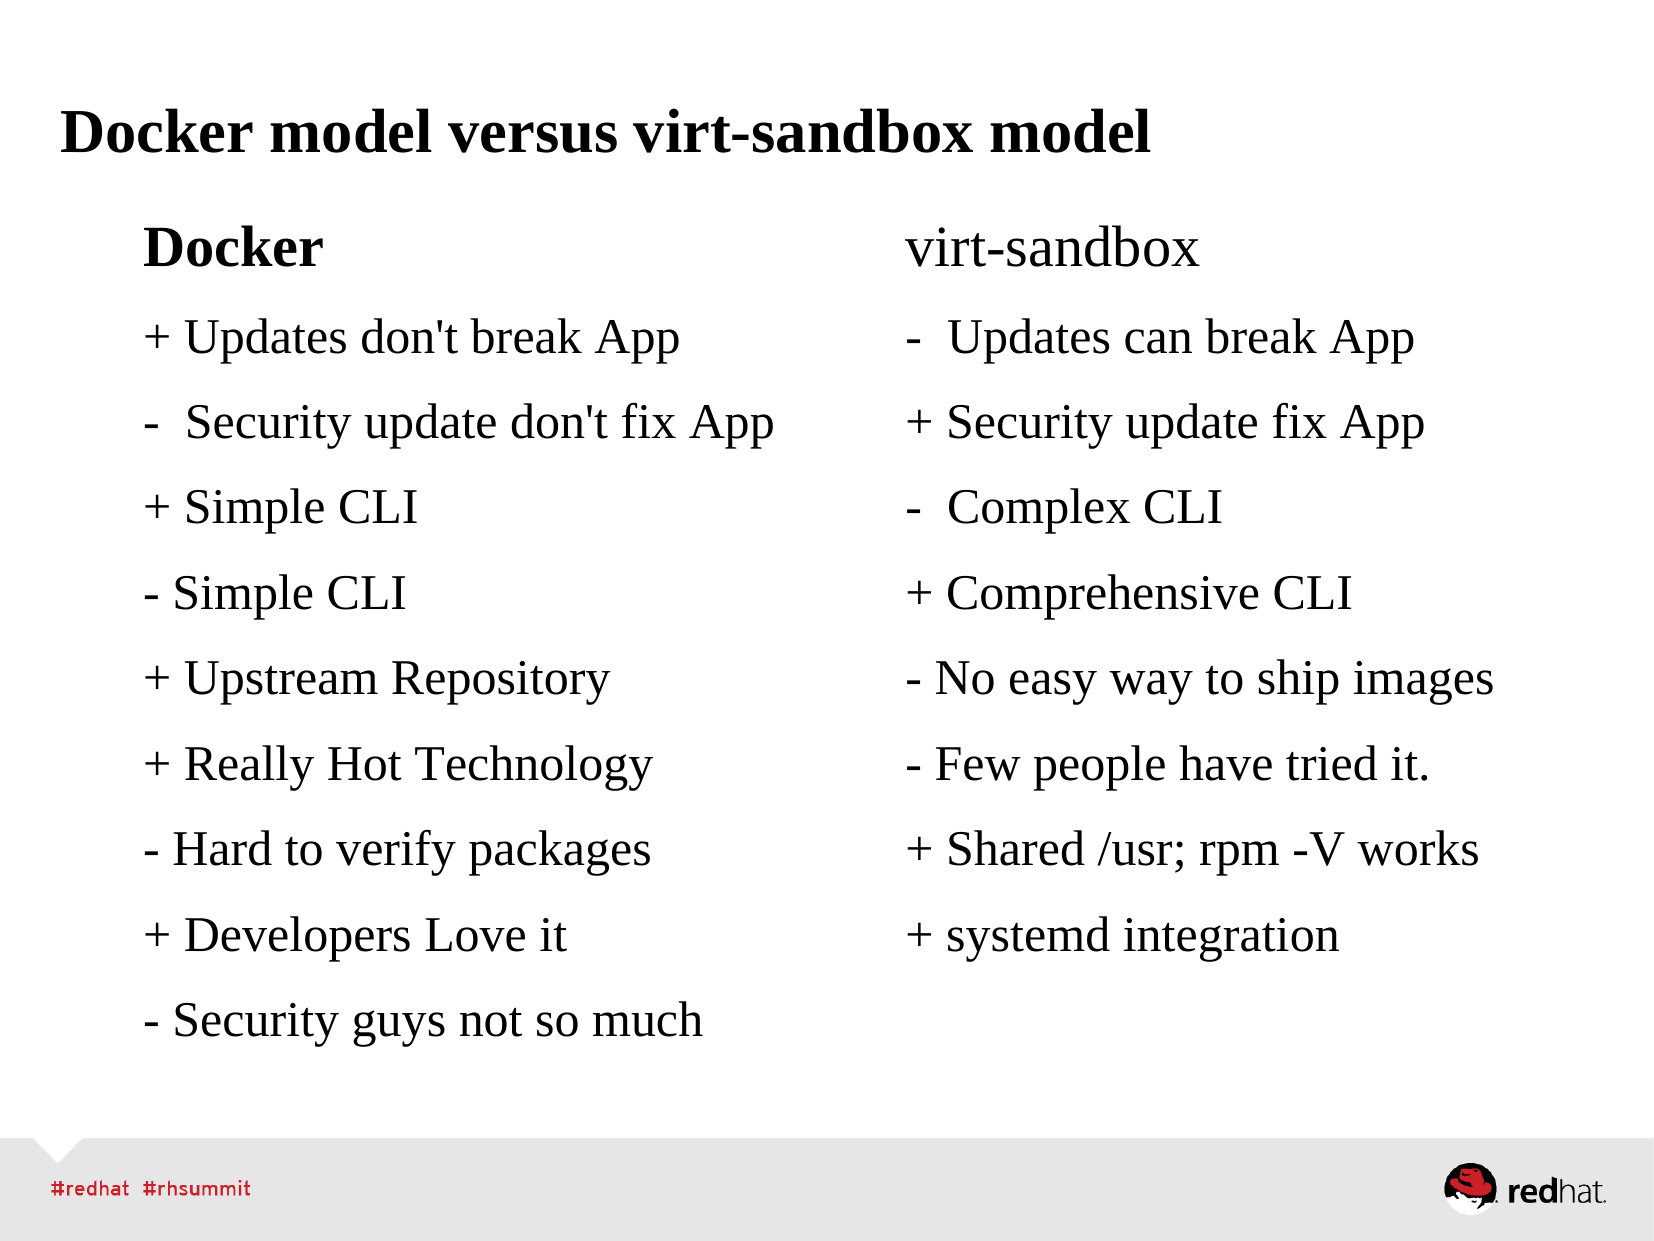

# Docker model versus virt-sandbox model
Docker
+ Updates don't break App
- Security update don't fix App
+ Simple CLI
- Simple CLI
+ Upstream Repository
+ Really Hot Technology
- Hard to verify packages
+ Developers Love it
- Security guys not so much
virt-sandbox
- Updates can break App
+ Security update fix App
- Complex CLI
+ Comprehensive CLI
- No easy way to ship images
- Few people have tried it.
+ Shared /usr; rpm -V works
+ systemd integration